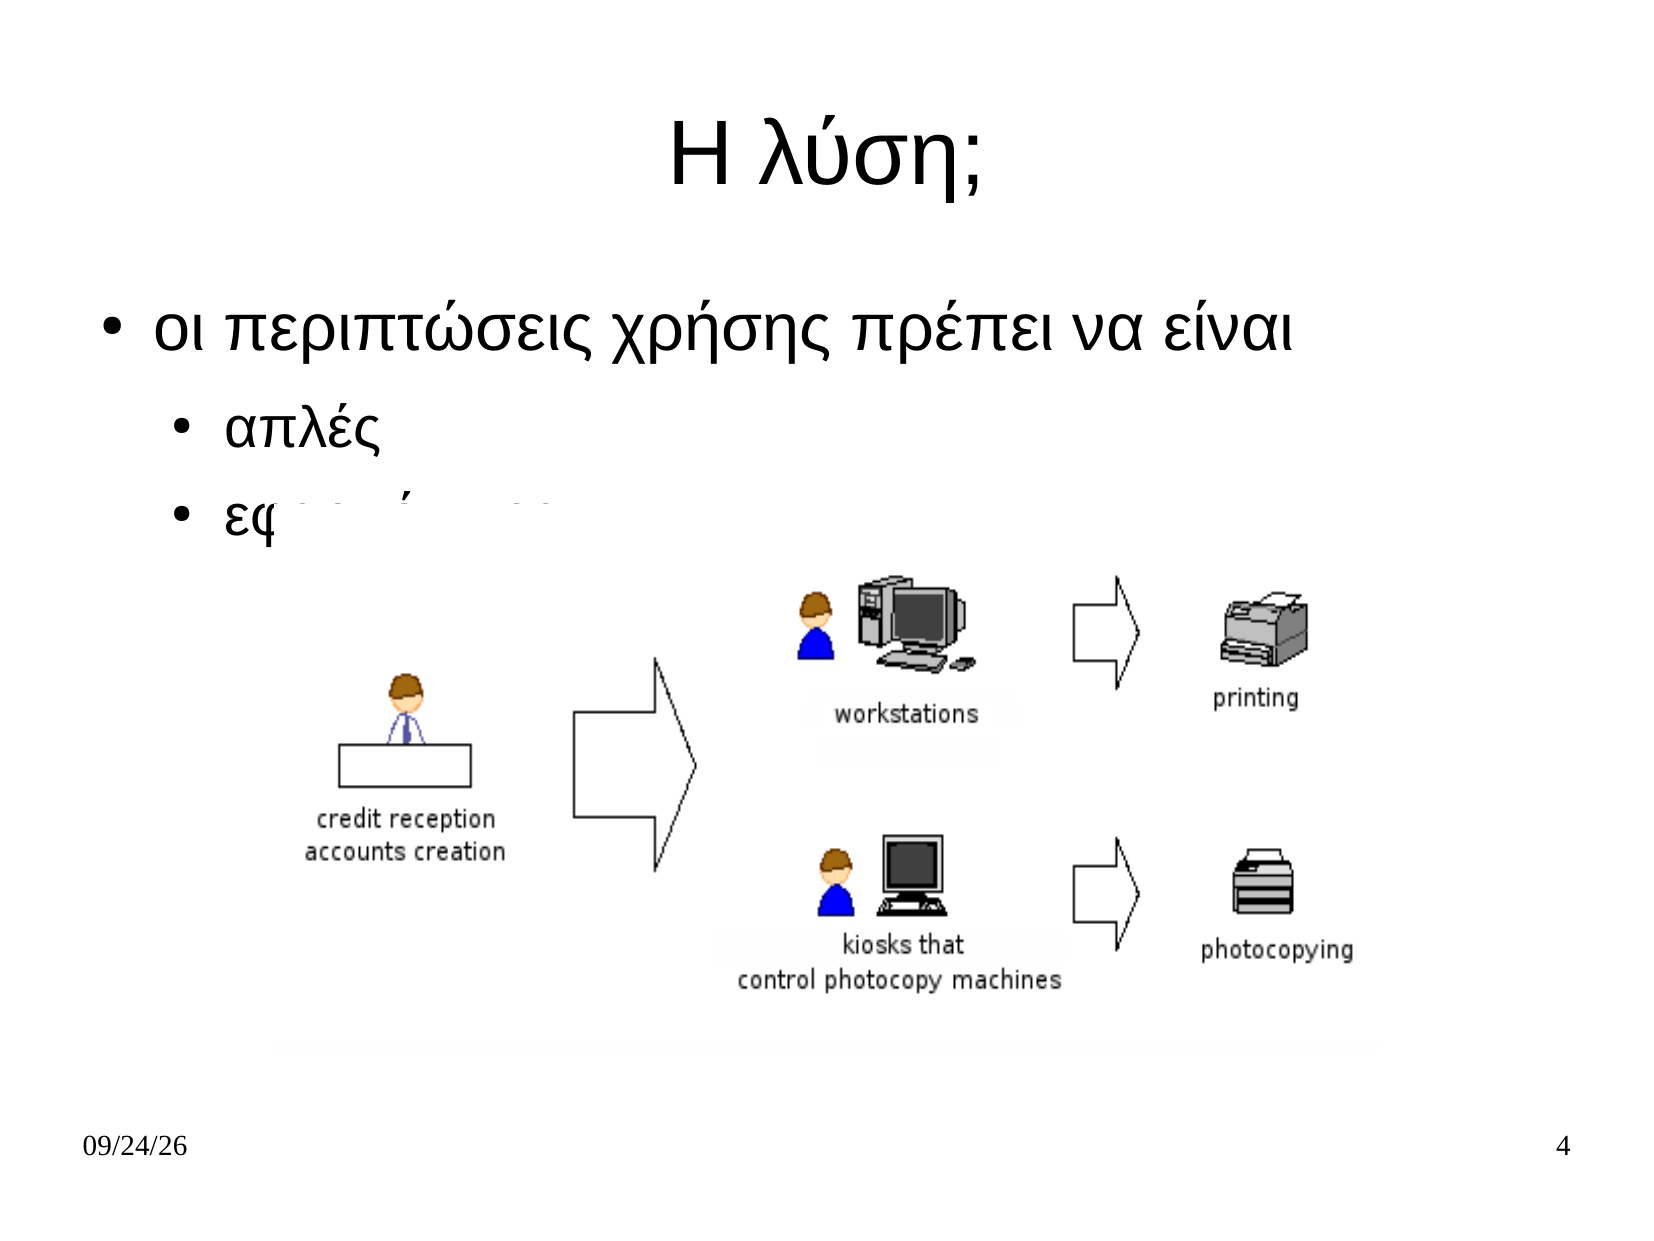

# Η λύση;
οι περιπτώσεις χρήσης πρέπει να είναι
απλές
εφαρμόσιμες
4